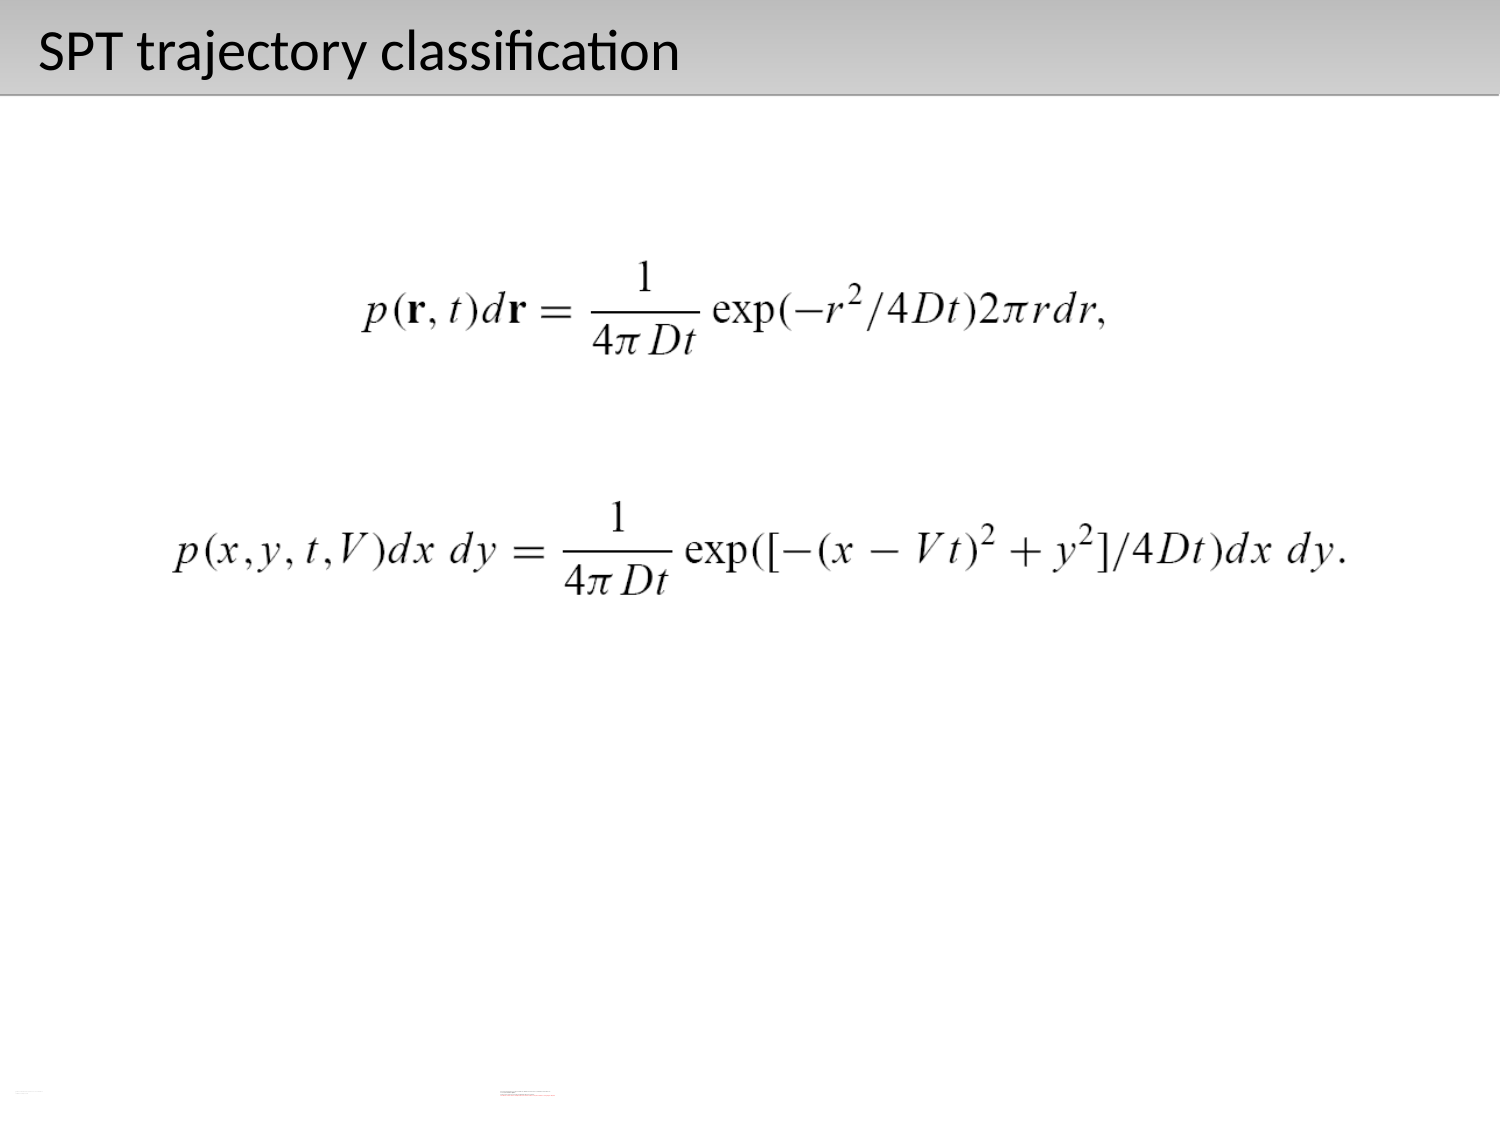

# SPT trajectory classification
The probability density p(r,t)dr is the probability that a particle at the origin at time zero is at position r at time t. For pure diffusion in two dimensions
and for diffusion with simultaneous flow along the x-axis with velocity V,
One of the most important results of SPT to date is the observation and measurement of anomalous diffusion in cell membranes. Anomalous diffusion can
be used as a probe of membrane organization.
Anomalous diffusion implies slow diffusional mixing and therefore affects reaction rates in the membrane
In cell membranes, anomalous diffusion is most likely the result of both obstacles to diffusion and traps with a distribution of binding energies or escape times.